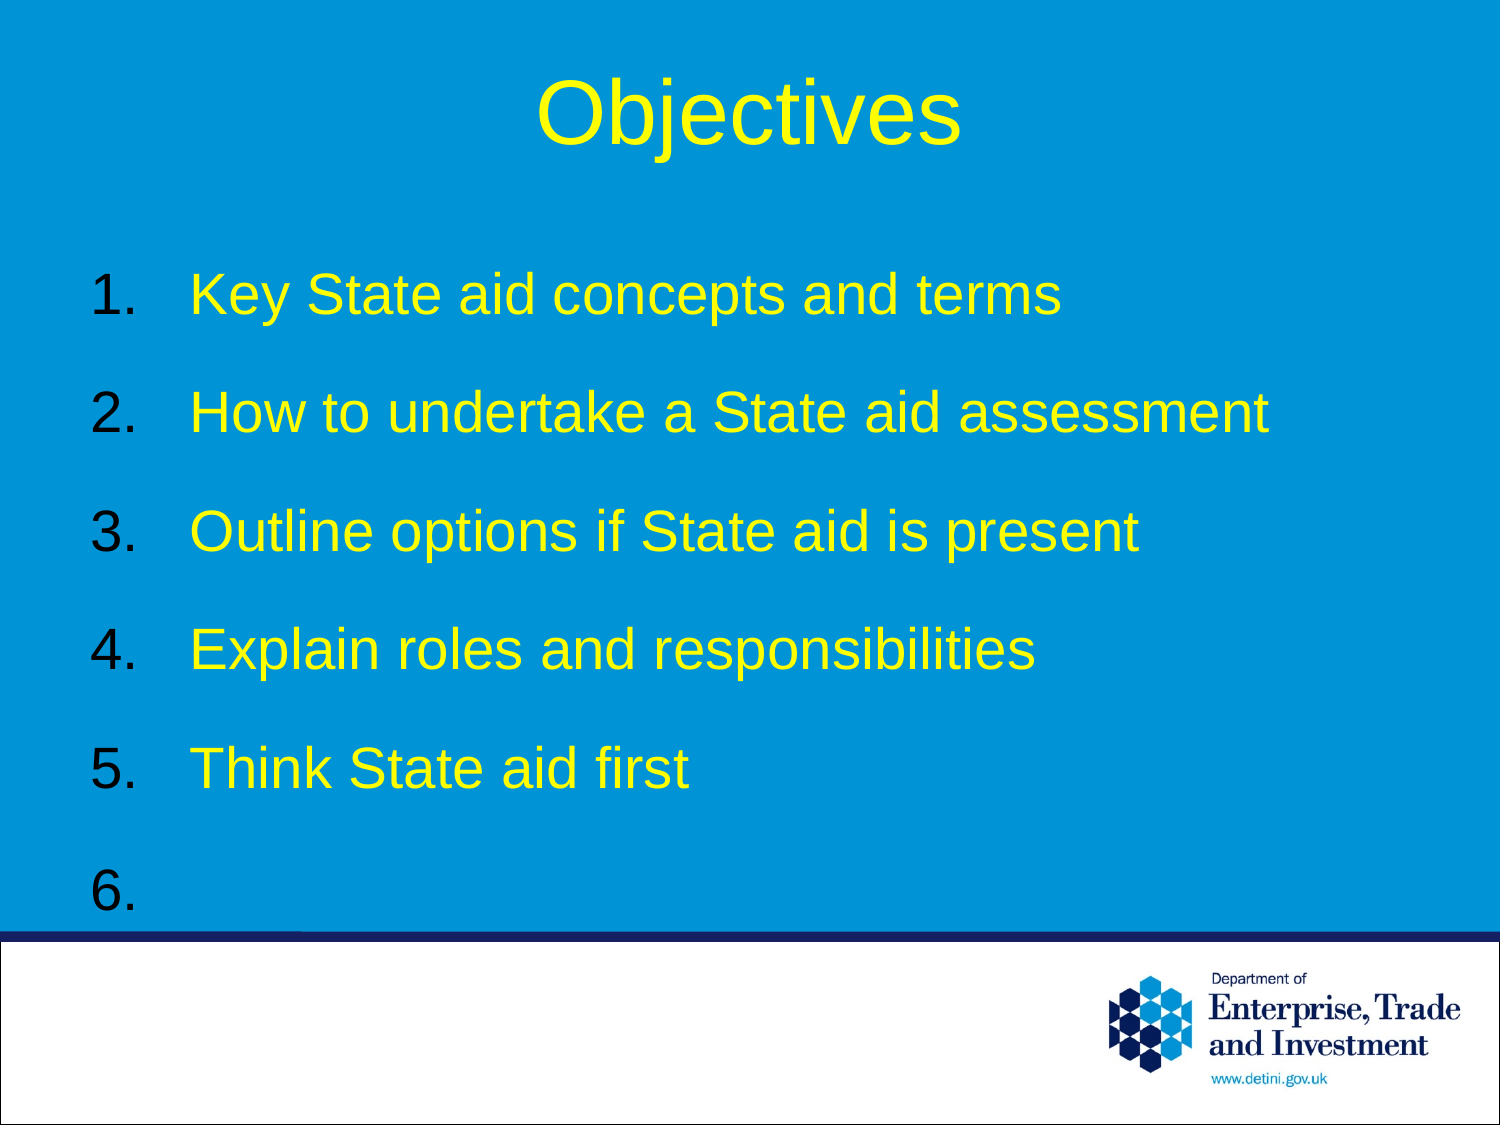

# Objectives
Key State aid concepts and terms
How to undertake a State aid assessment
Outline options if State aid is present
Explain roles and responsibilities
Think State aid first